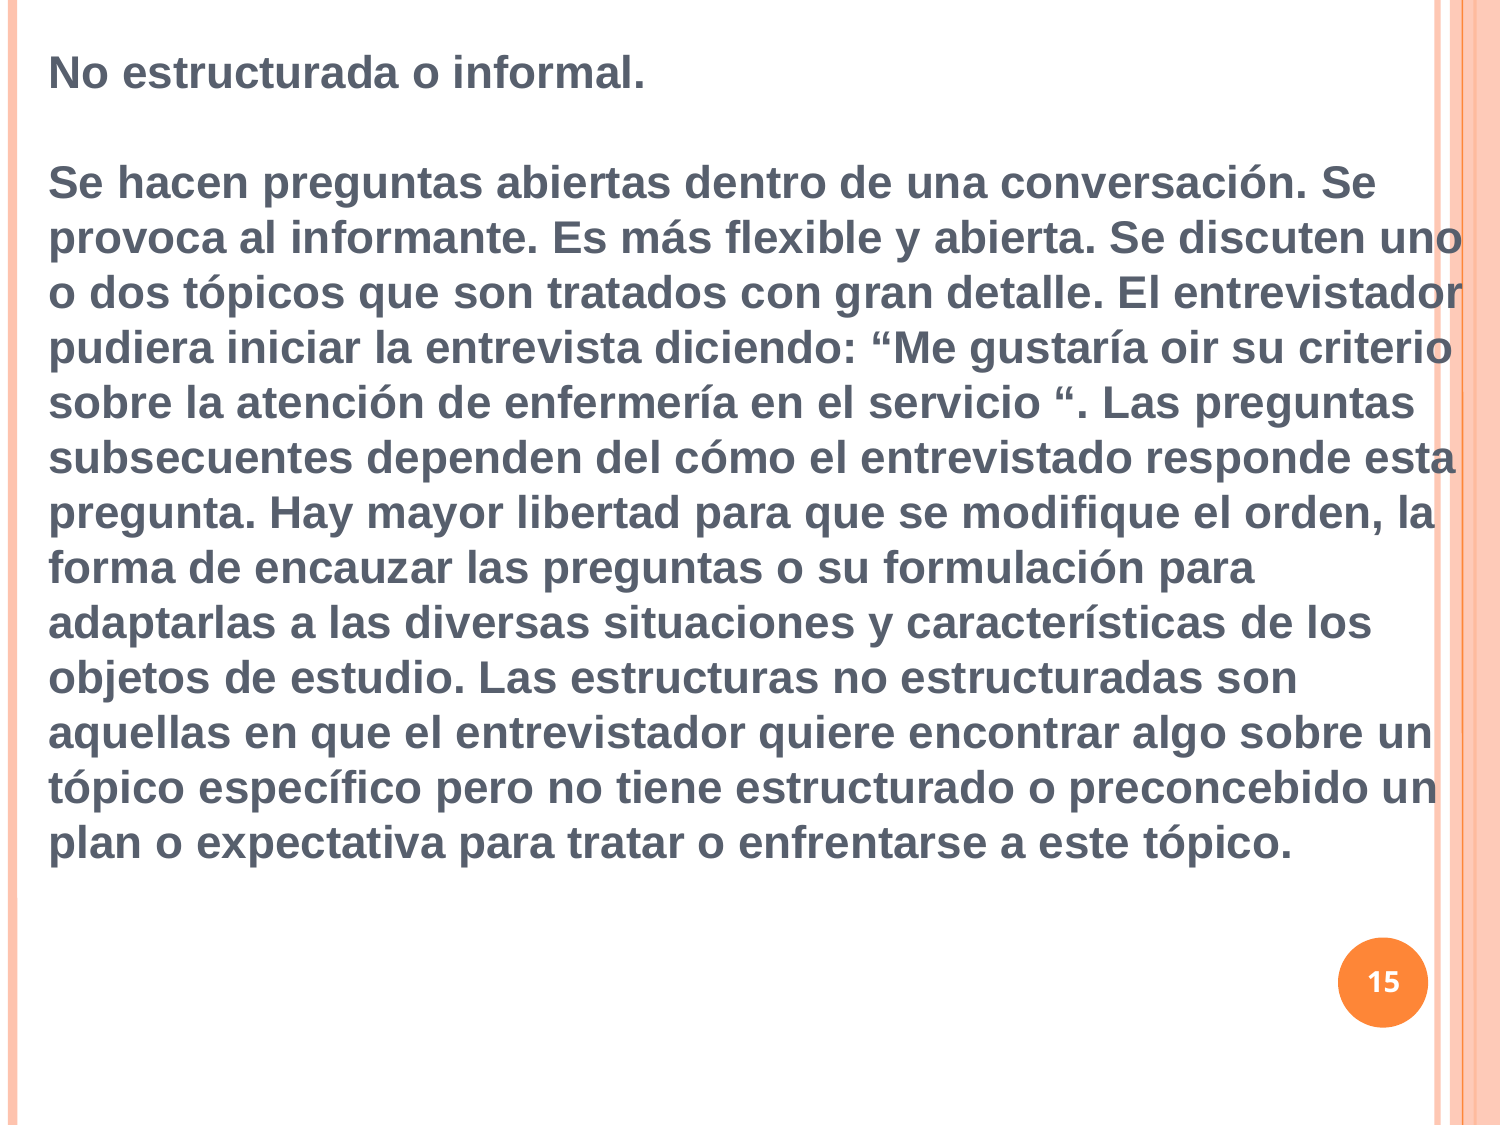

# No estructurada o informal. Se hacen preguntas abiertas dentro de una conversación. Se provoca al informante. Es más flexible y abierta. Se discuten uno o dos tópicos que son tratados con gran detalle. El entrevistador pudiera iniciar la entrevista diciendo: “Me gustaría oir su criterio sobre la atención de enfermería en el servicio “. Las preguntas subsecuentes dependen del cómo el entrevistado responde esta pregunta. Hay mayor libertad para que se modifique el orden, la forma de encauzar las preguntas o su formulación para adaptarlas a las diversas situaciones y características de los objetos de estudio. Las estructuras no estructuradas son aquellas en que el entrevistador quiere encontrar algo sobre un tópico específico pero no tiene estructurado o preconcebido un plan o expectativa para tratar o enfrentarse a este tópico.